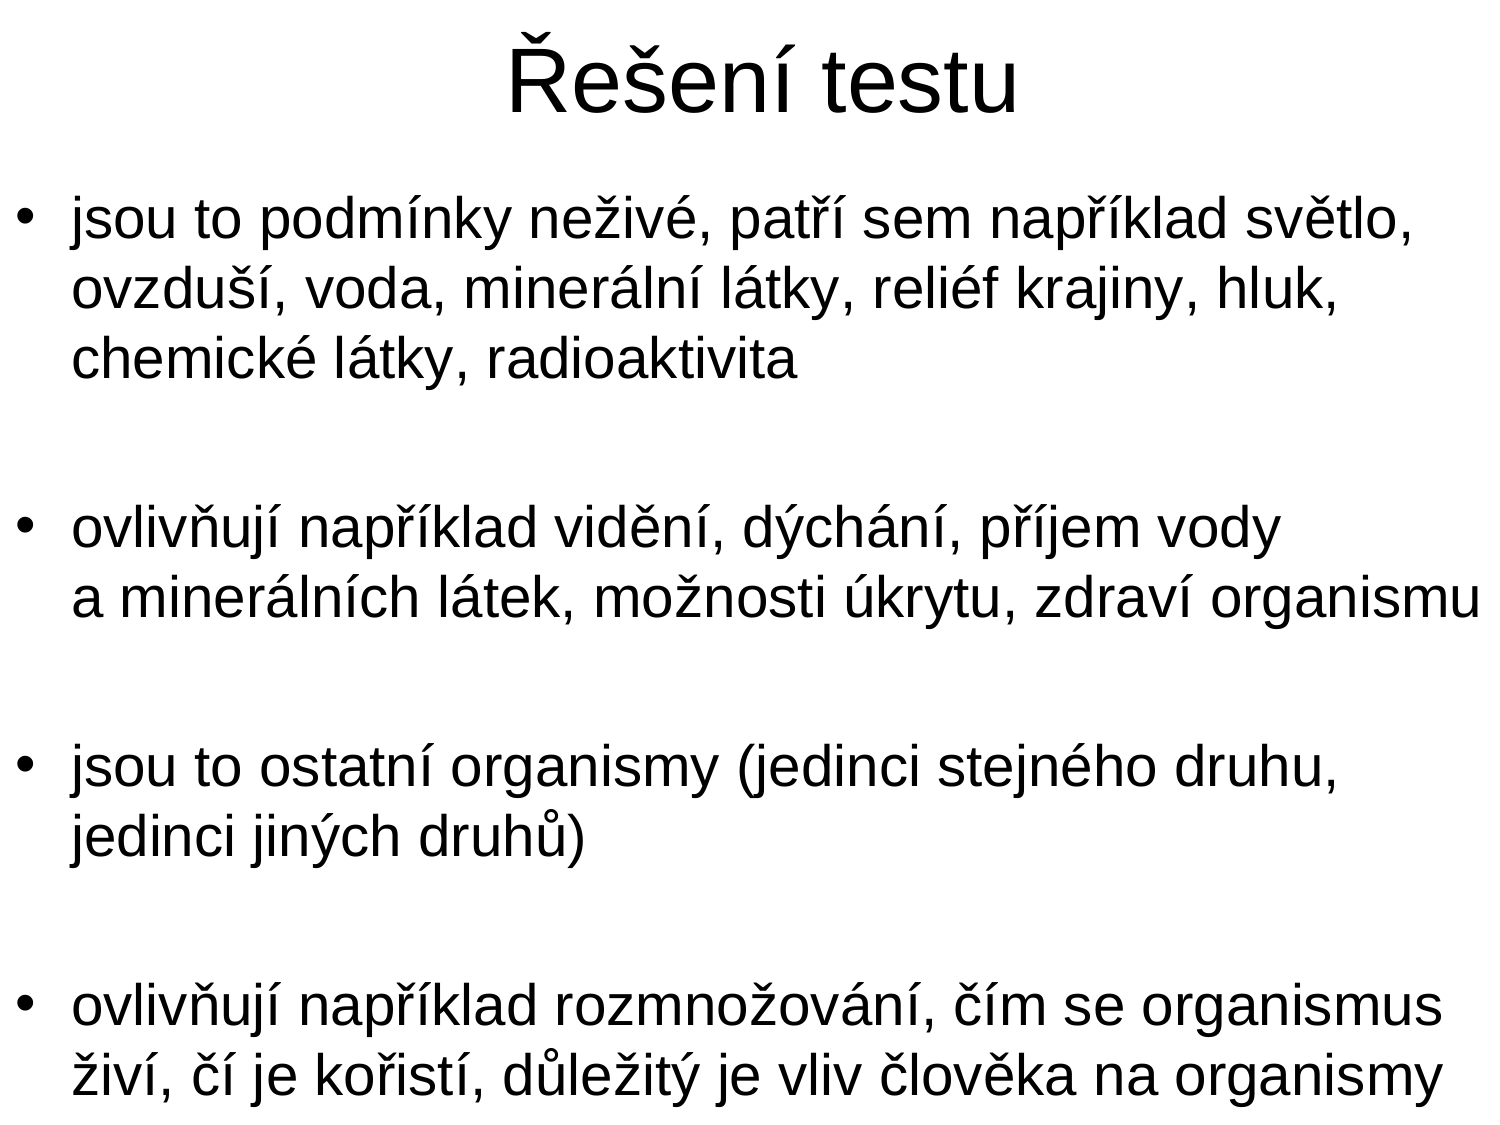

# Řešení testu
jsou to podmínky neživé, patří sem například světlo, ovzduší, voda, minerální látky, reliéf krajiny, hluk, chemické látky, radioaktivita
ovlivňují například vidění, dýchání, příjem vody
a minerálních látek, možnosti úkrytu, zdraví organismu
jsou to ostatní organismy (jedinci stejného druhu, jedinci jiných druhů)
ovlivňují například rozmnožování, čím se organismus živí, čí je kořistí, důležitý je vliv člověka na organismy